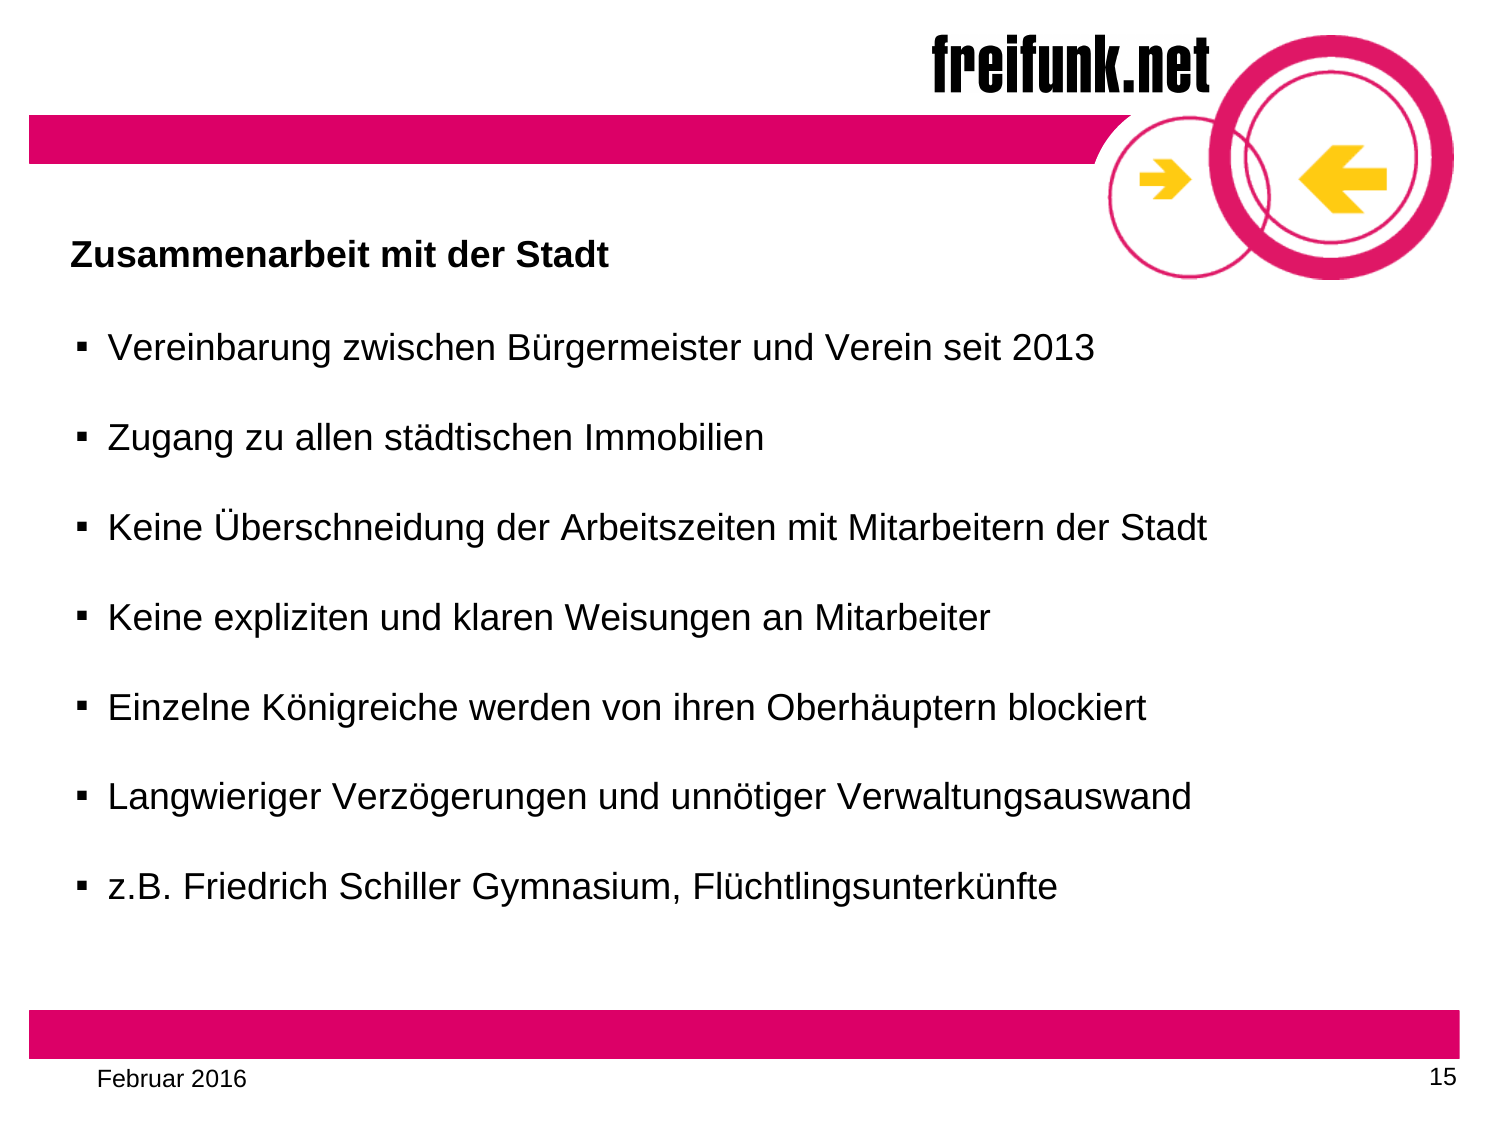

Zusammenarbeit mit der Stadt
 Vereinbarung zwischen Bürgermeister und Verein seit 2013
 Zugang zu allen städtischen Immobilien
 Keine Überschneidung der Arbeitszeiten mit Mitarbeitern der Stadt
 Keine expliziten und klaren Weisungen an Mitarbeiter
 Einzelne Königreiche werden von ihren Oberhäuptern blockiert
 Langwieriger Verzögerungen und unnötiger Verwaltungsauswand
 z.B. Friedrich Schiller Gymnasium, Flüchtlingsunterkünfte
15
Februar 2016